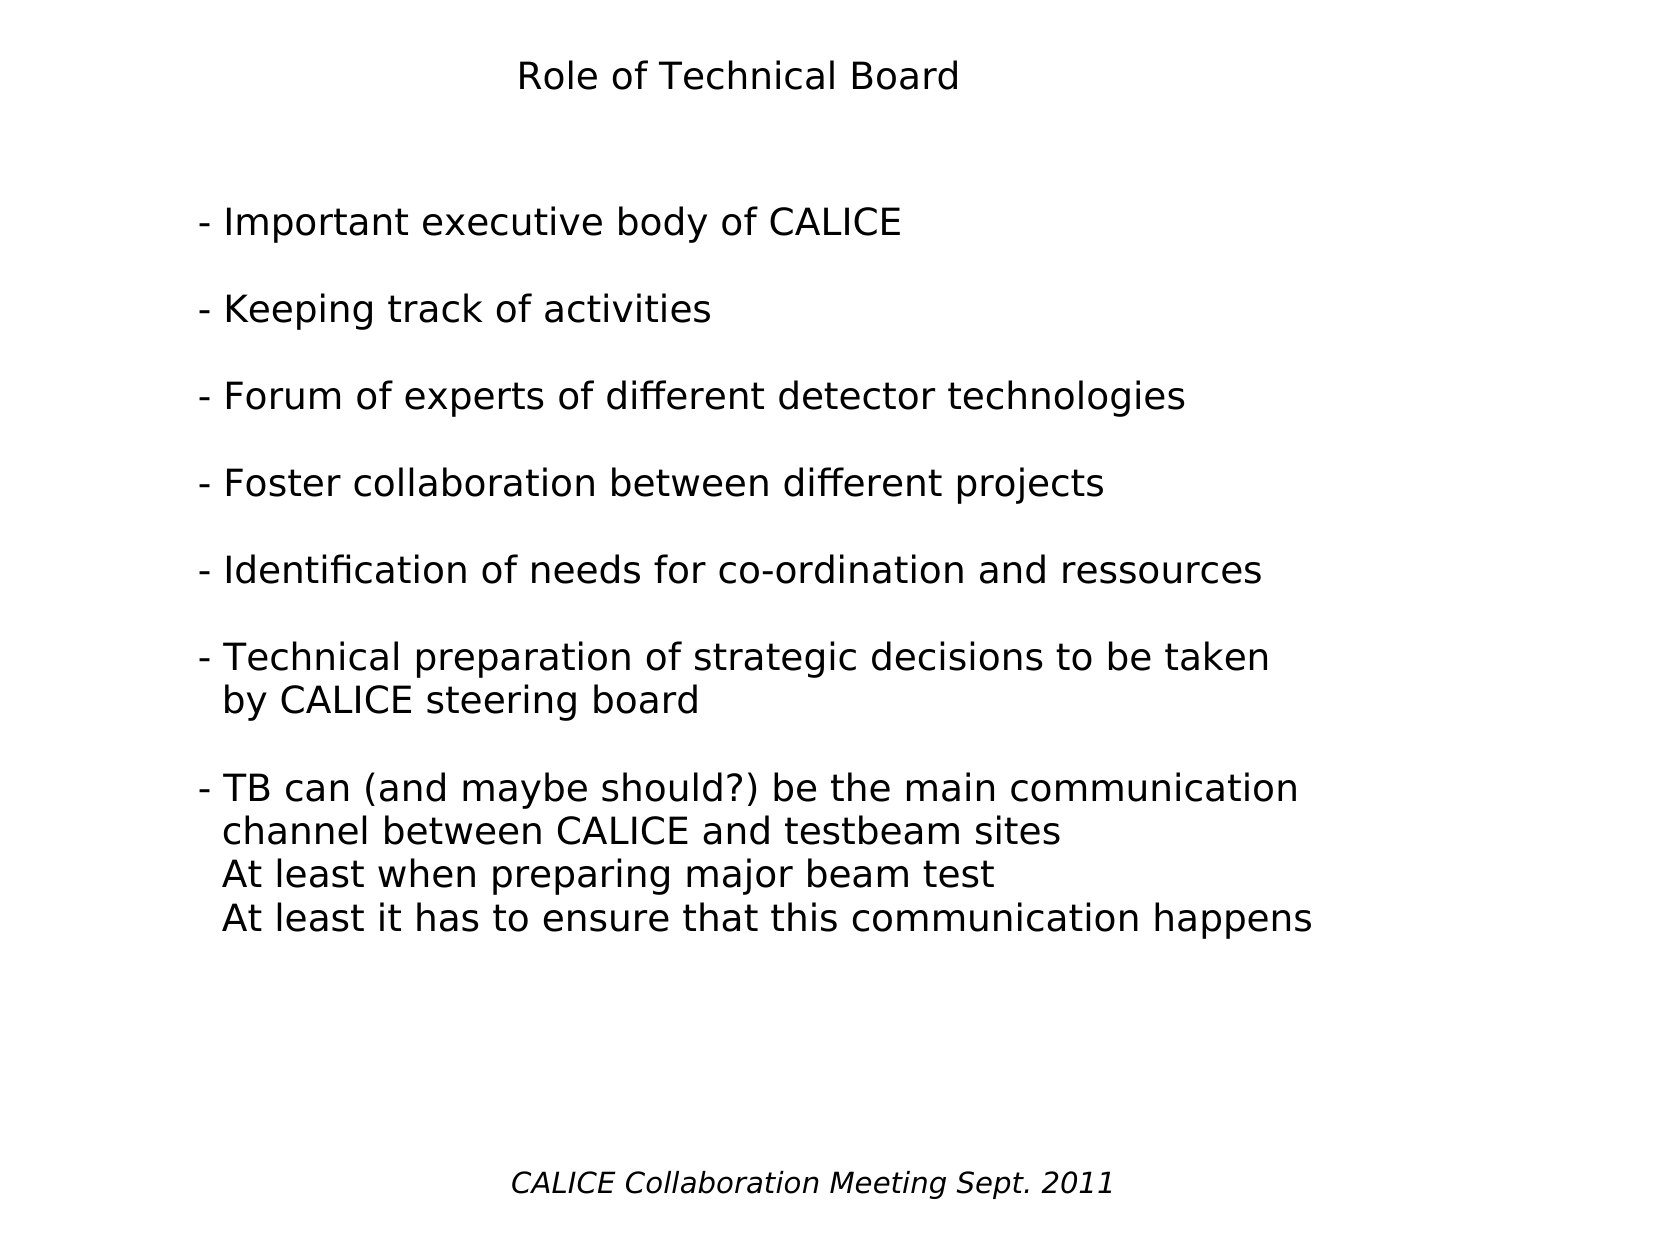

Role of Technical Board
- Important executive body of CALICE
- Keeping track of activities
- Forum of experts of different detector technologies
- Foster collaboration between different projects
- Identification of needs for co-ordination and ressources
- Technical preparation of strategic decisions to be taken
 by CALICE steering board
- TB can (and maybe should?) be the main communication channel between CALICE and testbeam sites
 At least when preparing major beam test
 At least it has to ensure that this communication happens